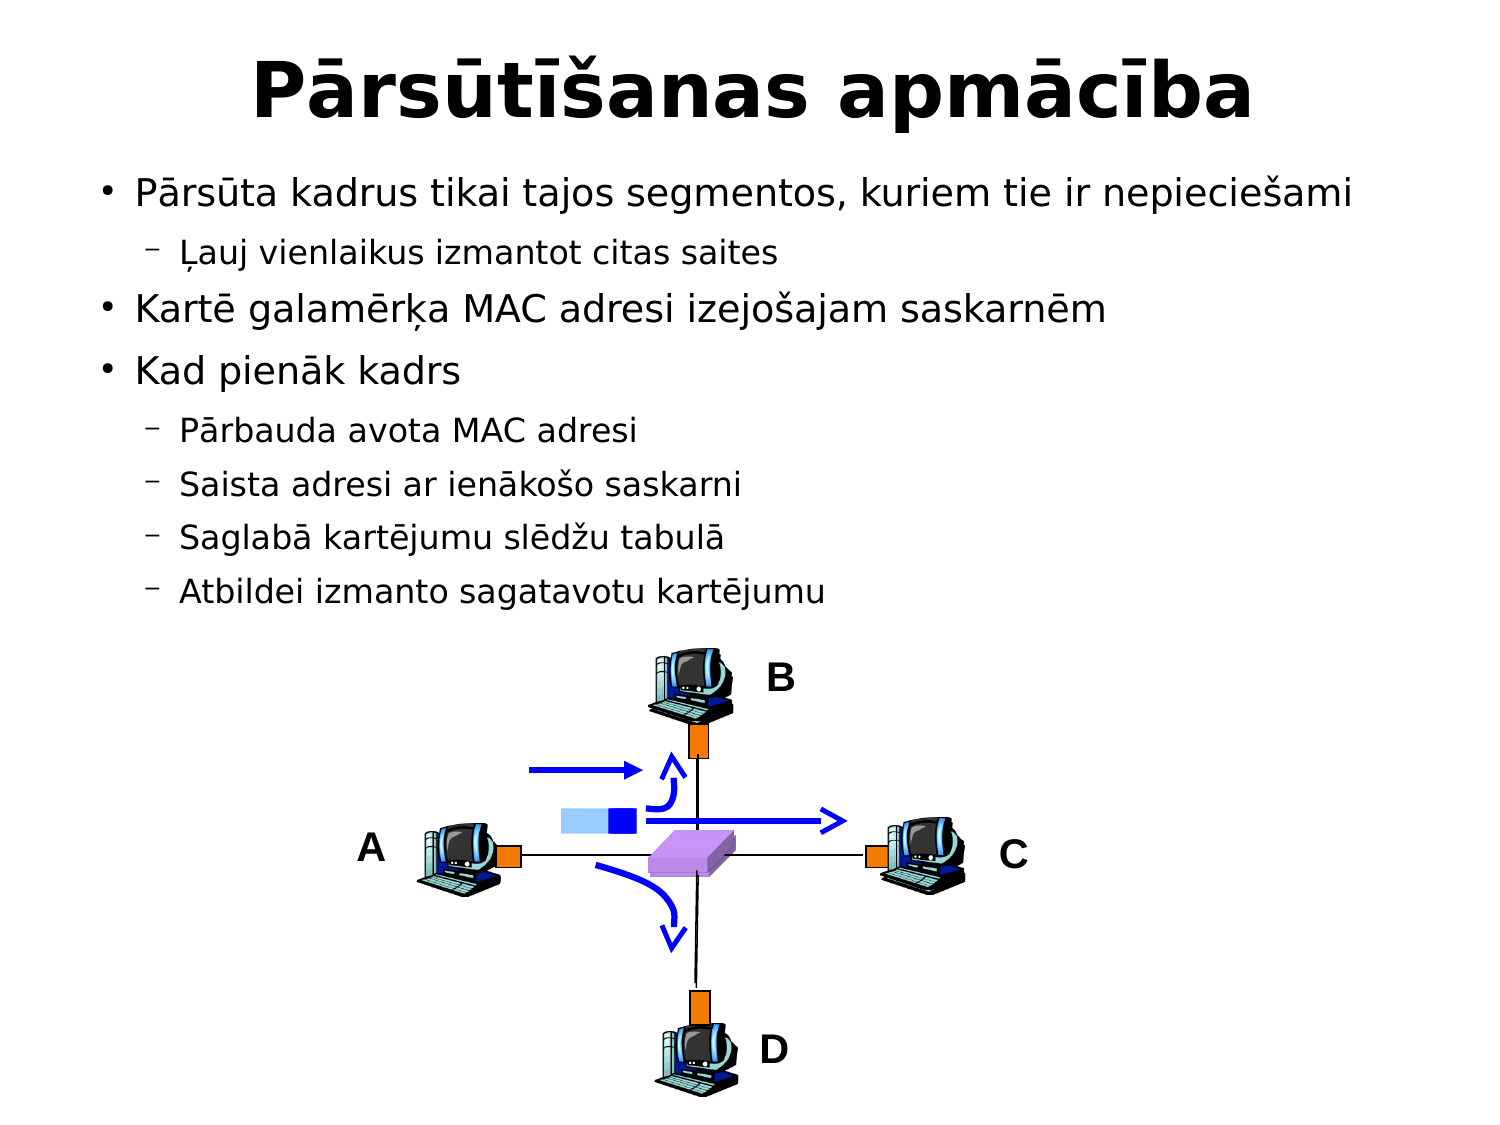

# Pārsūtīšanas apmācība
Pārsūta kadrus tikai tajos segmentos, kuriem tie ir nepieciešami
Ļauj vienlaikus izmantot citas saites
Kartē galamērķa MAC adresi izejošajam saskarnēm
Kad pienāk kadrs
Pārbauda avota MAC adresi
Saista adresi ar ienākošo saskarni
Saglabā kartējumu slēdžu tabulā
Atbildei izmanto sagatavotu kartējumu
B
A
C
D